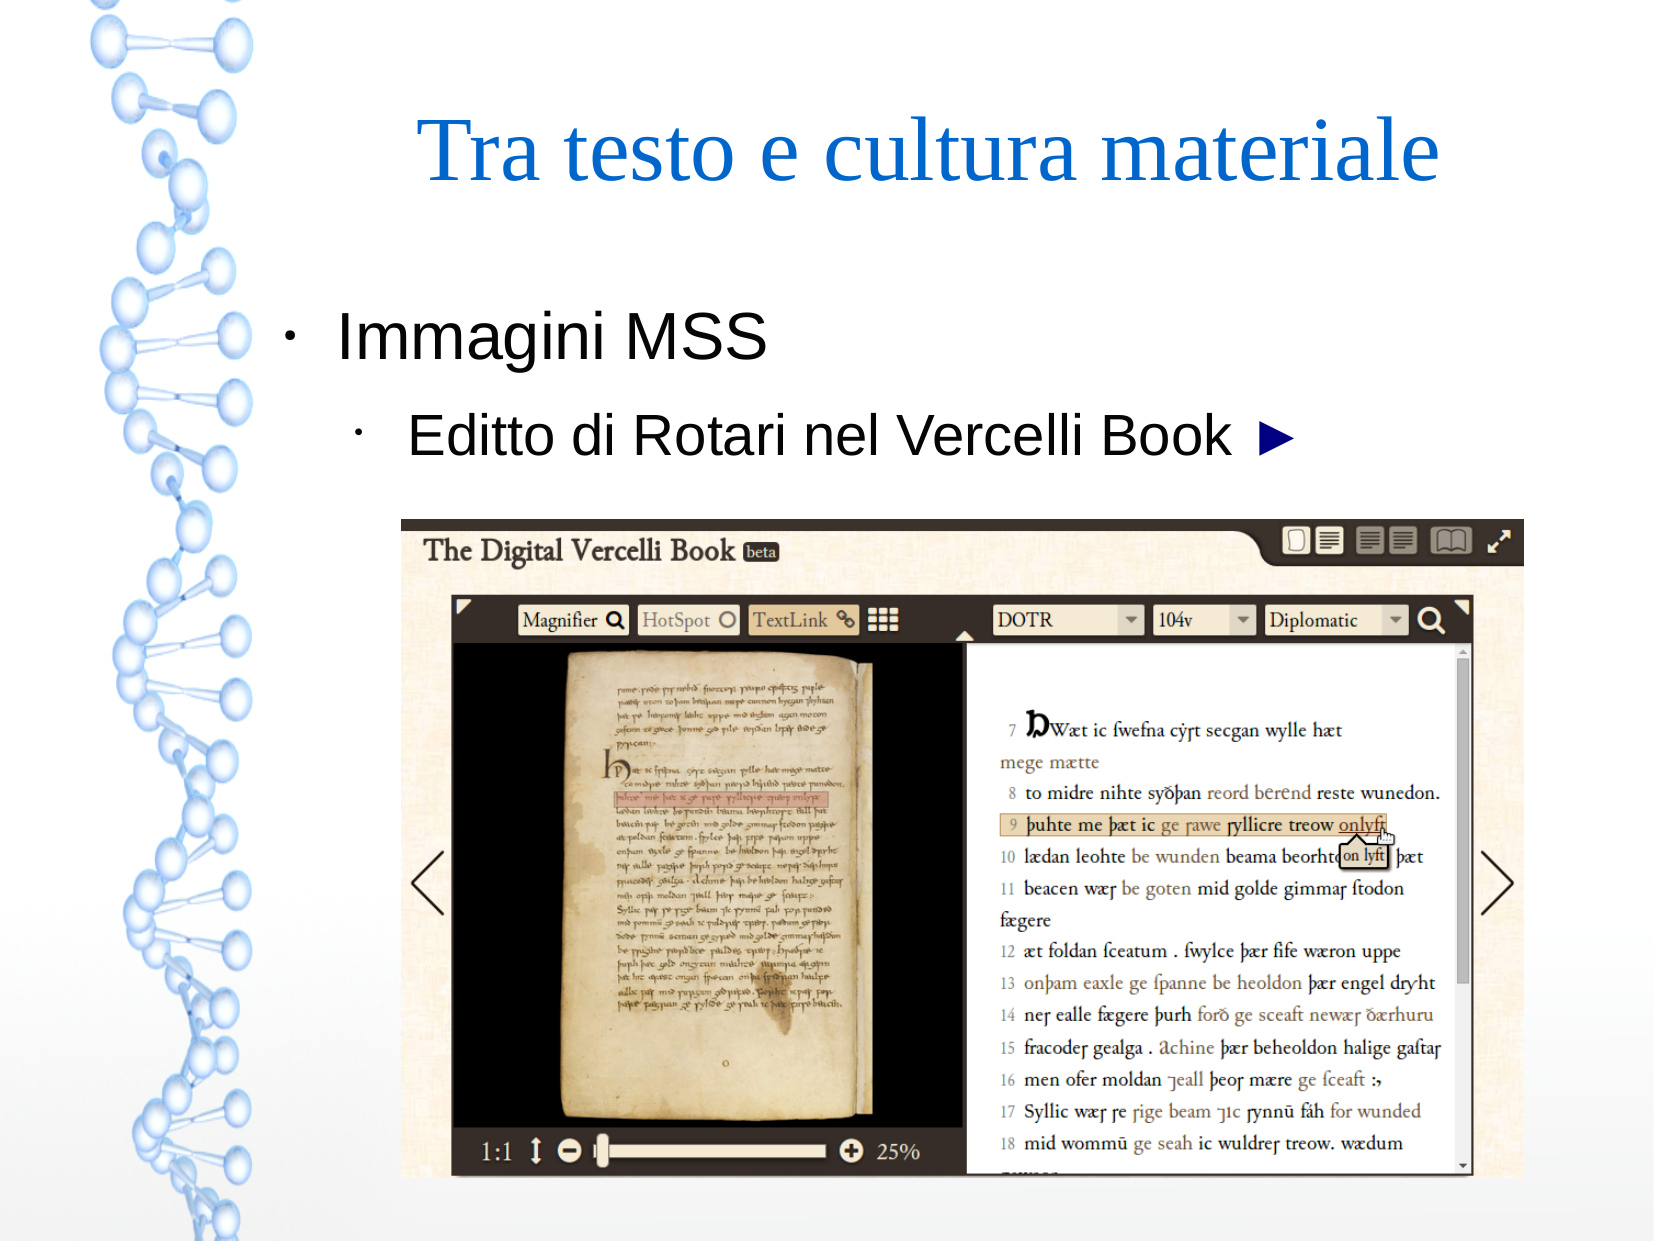

Tra testo e cultura materiale
# Immagini MSS
Editto di Rotari nel Vercelli Book ►